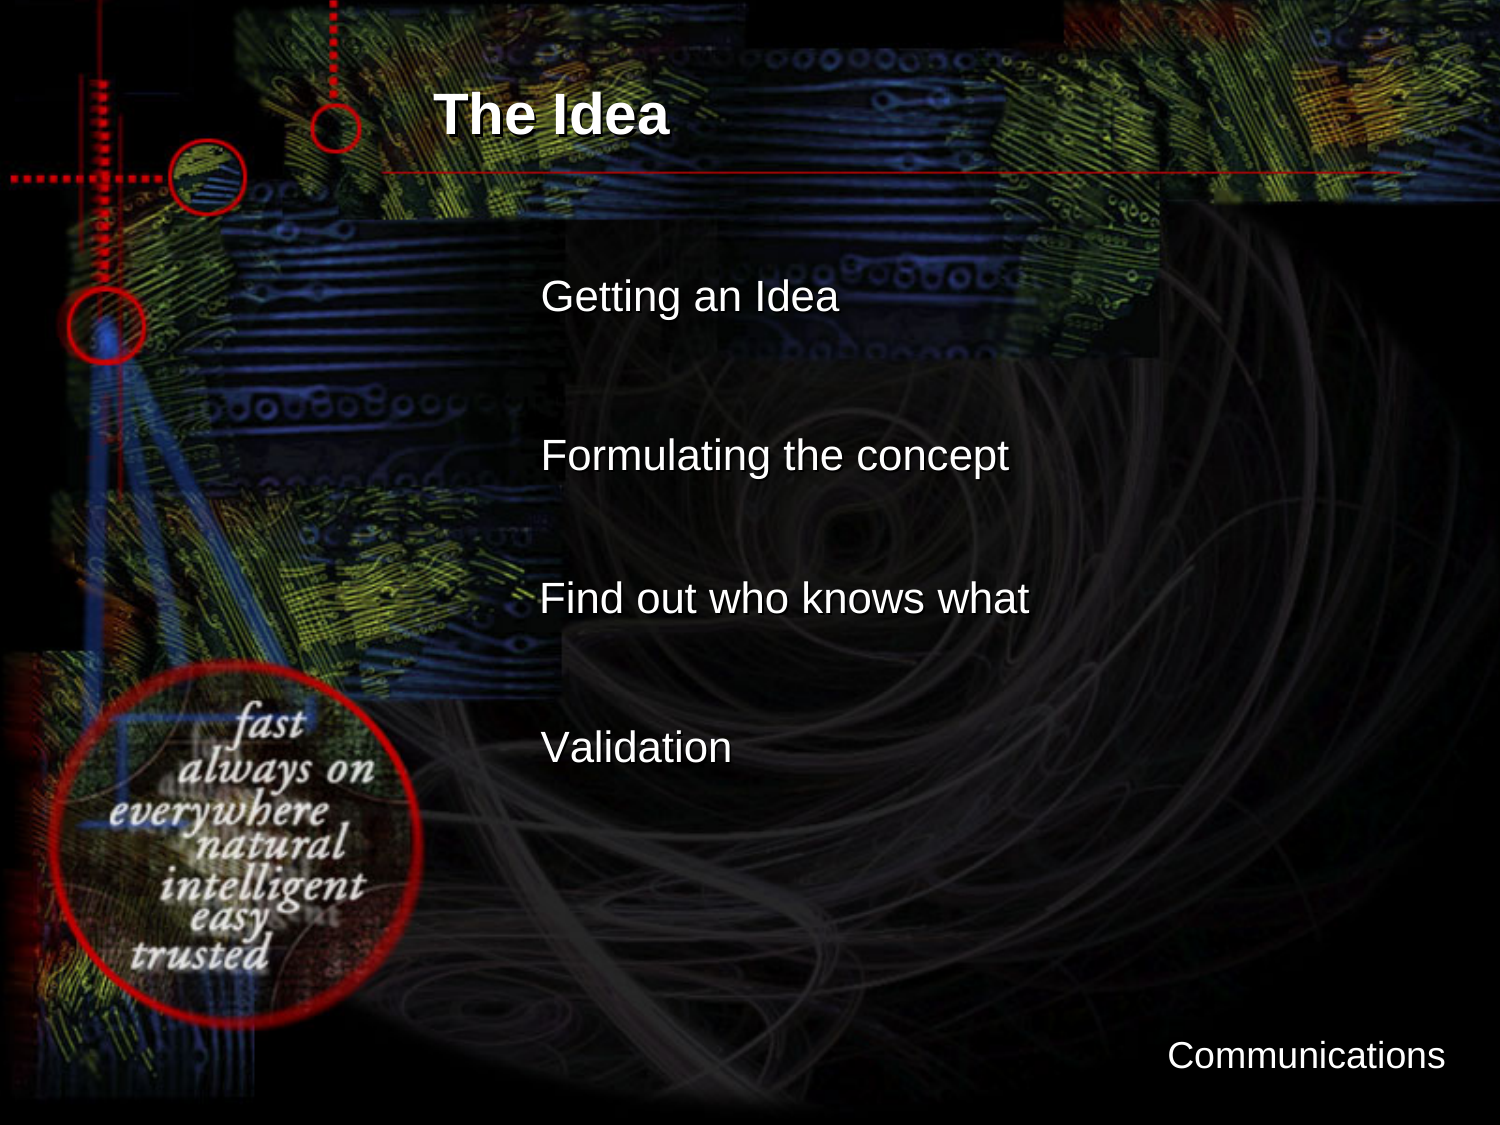

# The Idea
Getting an Idea
Formulating the concept
Find out who knows what
Validation
Communications